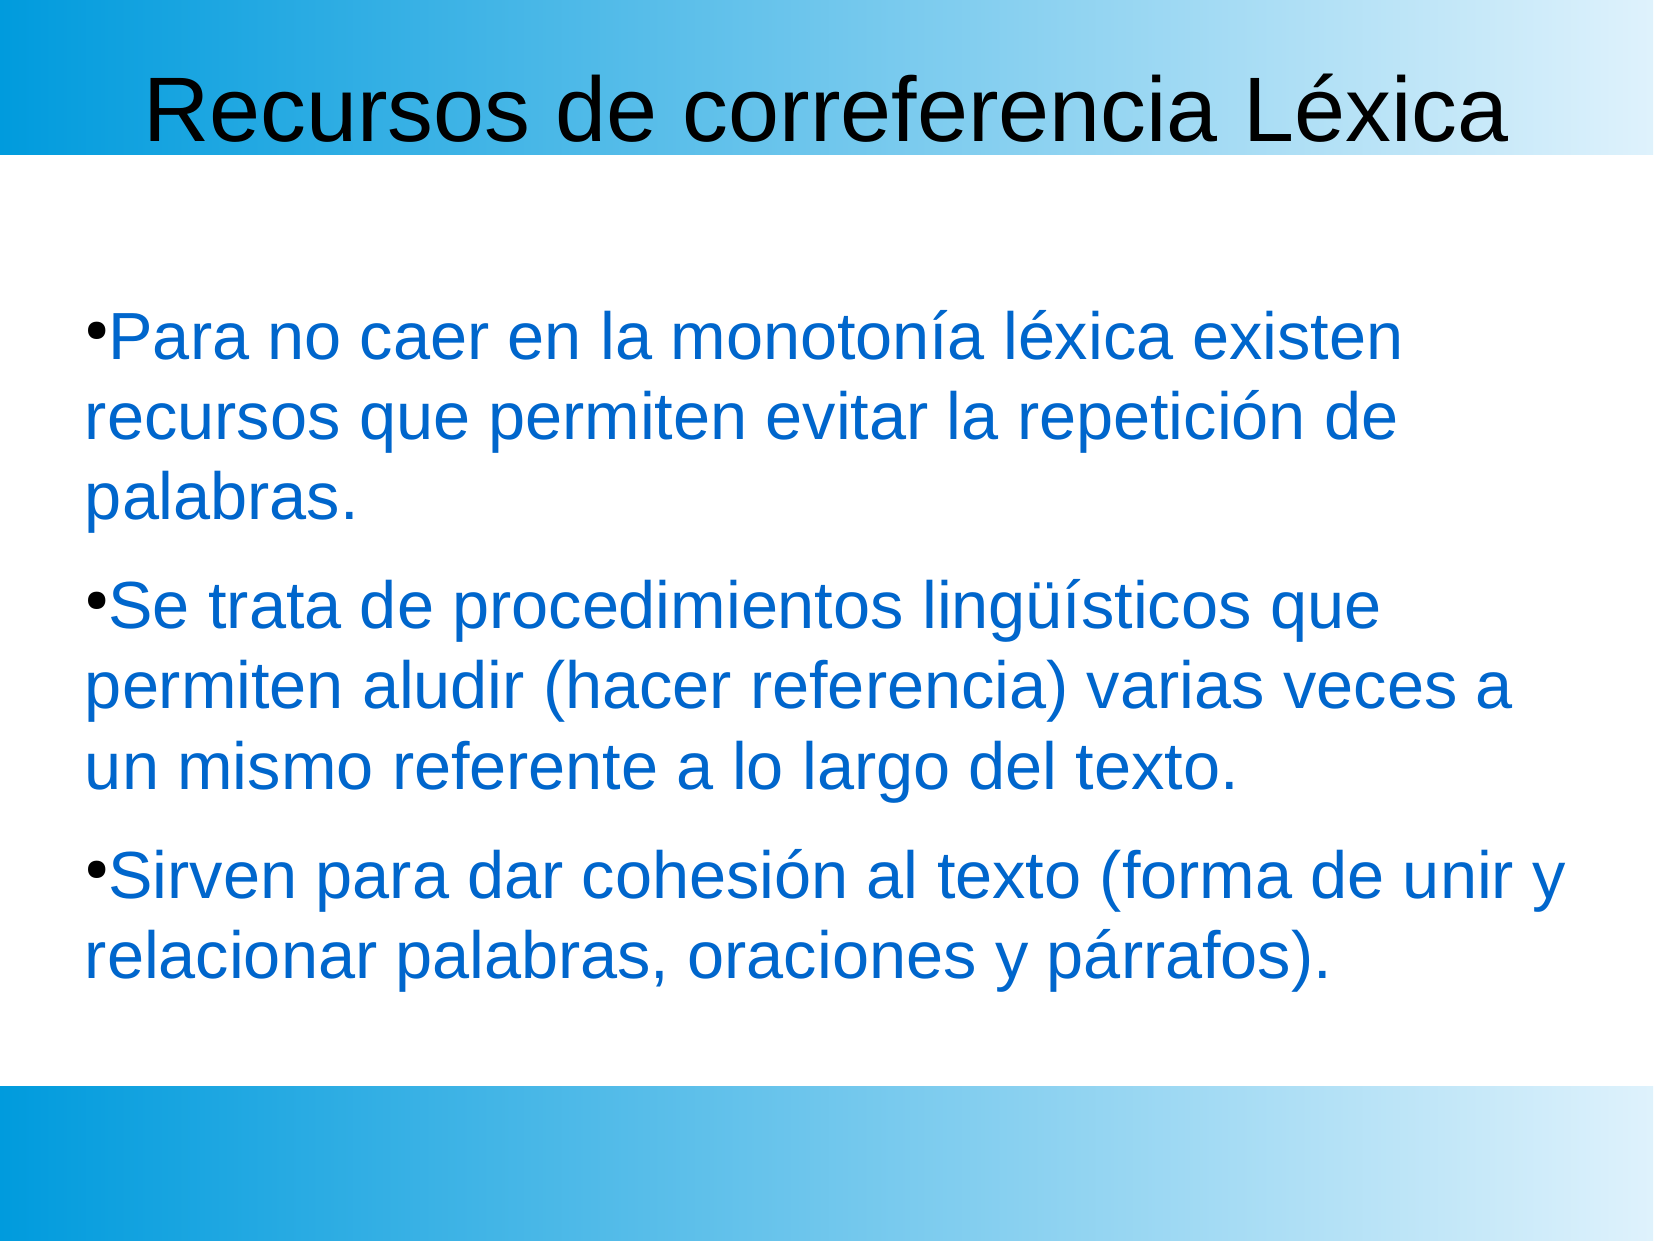

# Recursos de correferencia Léxica
Para no caer en la monotonía léxica existen recursos que permiten evitar la repetición de palabras.
Se trata de procedimientos lingüísticos que permiten aludir (hacer referencia) varias veces a un mismo referente a lo largo del texto.
Sirven para dar cohesión al texto (forma de unir y relacionar palabras, oraciones y párrafos).